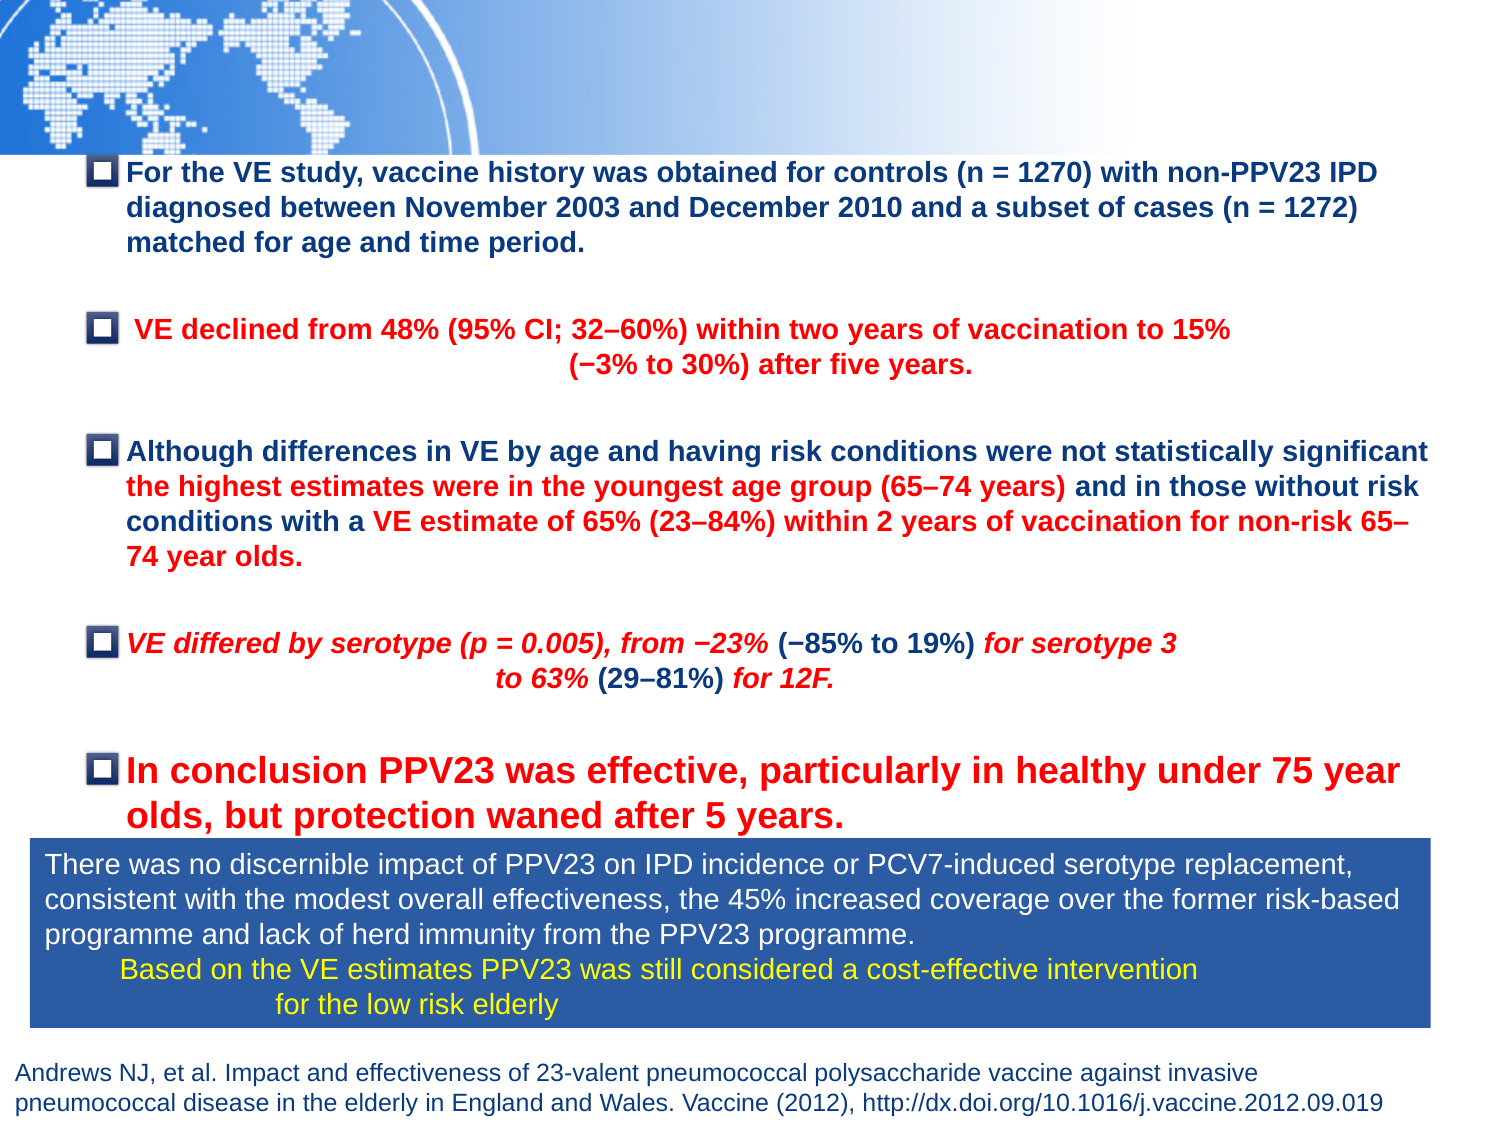

#
For the VE study, vaccine history was obtained for controls (n = 1270) with non-PPV23 IPD diagnosed between November 2003 and December 2010 and a subset of cases (n = 1272) matched for age and time period.
 VE declined from 48% (95% CI; 32–60%) within two years of vaccination to 15% 								(−3% to 30%) after five years.
Although differences in VE by age and having risk conditions were not statistically significant the highest estimates were in the youngest age group (65–74 years) and in those without risk conditions with a VE estimate of 65% (23–84%) within 2 years of vaccination for non-risk 65–74 year olds.
VE differed by serotype (p = 0.005), from −23% (−85% to 19%) for serotype 3 								to 63% (29–81%) for 12F.
In conclusion PPV23 was effective, particularly in healthy under 75 year olds, but protection waned after 5 years.
There was no discernible impact of PPV23 on IPD incidence or PCV7-induced serotype replacement, consistent with the modest overall effectiveness, the 45% increased coverage over the former risk-based programme and lack of herd immunity from the PPV23 programme.
Based on the VE estimates PPV23 was still considered a cost-effective intervention					 for the low risk elderly
Andrews NJ, et al. Impact and effectiveness of 23-valent pneumococcal polysaccharide vaccine against invasive pneumococcal disease in the elderly in England and Wales. Vaccine (2012), http://dx.doi.org/10.1016/j.vaccine.2012.09.019